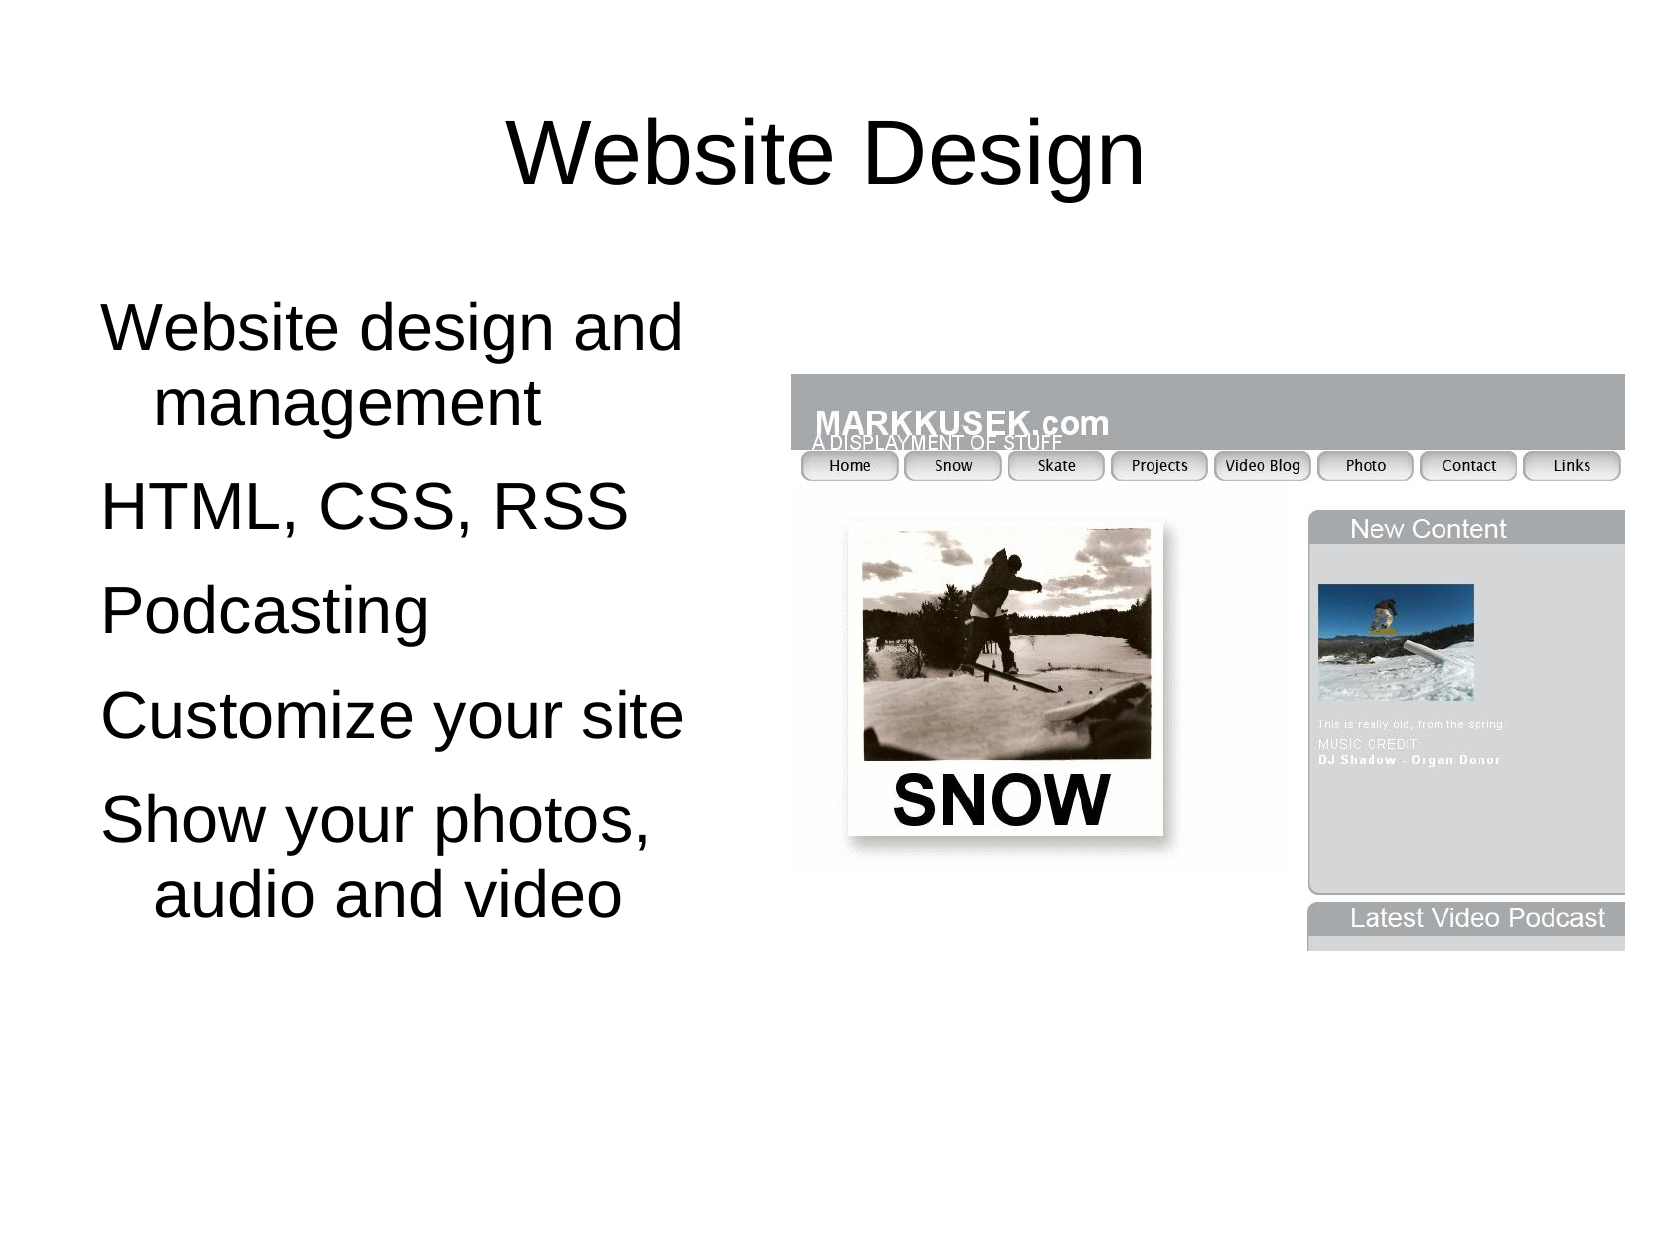

# Website Design
Website design and management
HTML, CSS, RSS
Podcasting
Customize your site
Show your photos, audio and video